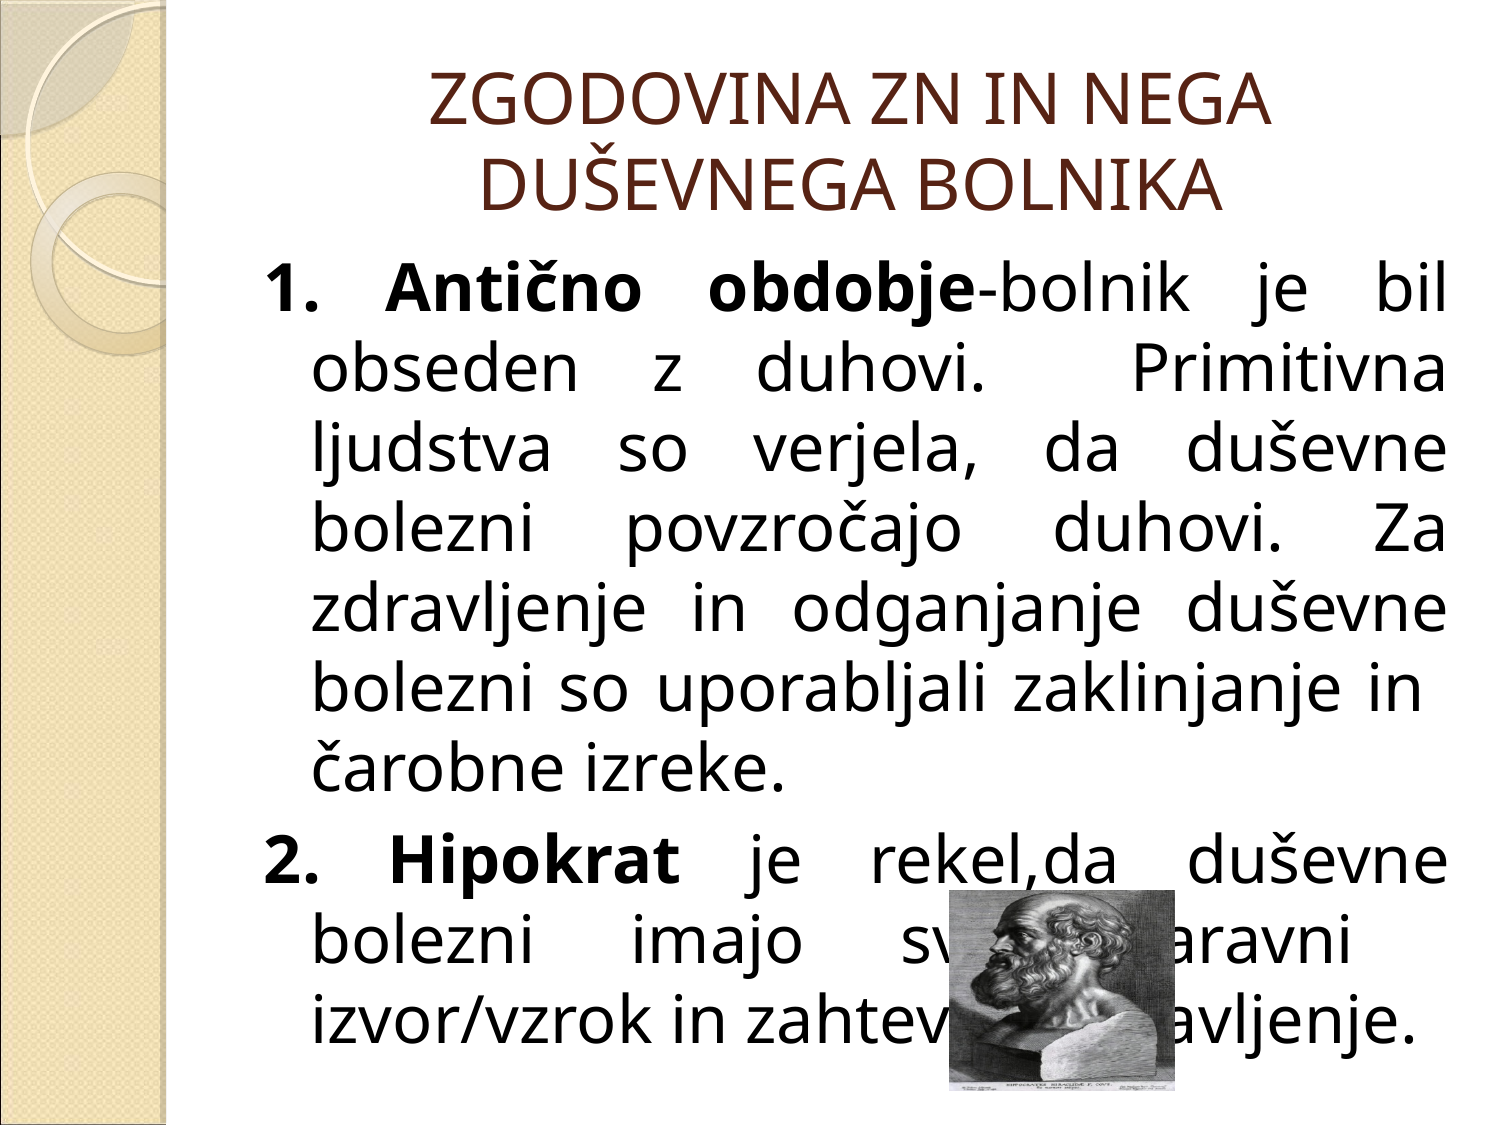

# ZGODOVINA ZN IN NEGA DUŠEVNEGA BOLNIKA
1. Antično obdobje-bolnik je bil obseden z duhovi. Primitivna ljudstva so verjela, da duševne bolezni povzročajo duhovi. Za zdravljenje in odganjanje duševne bolezni so uporabljali zaklinjanje in čarobne izreke.
2. Hipokrat je rekel,da duševne bolezni imajo svoj naravni izvor/vzrok in zahtevajo zdravljenje.